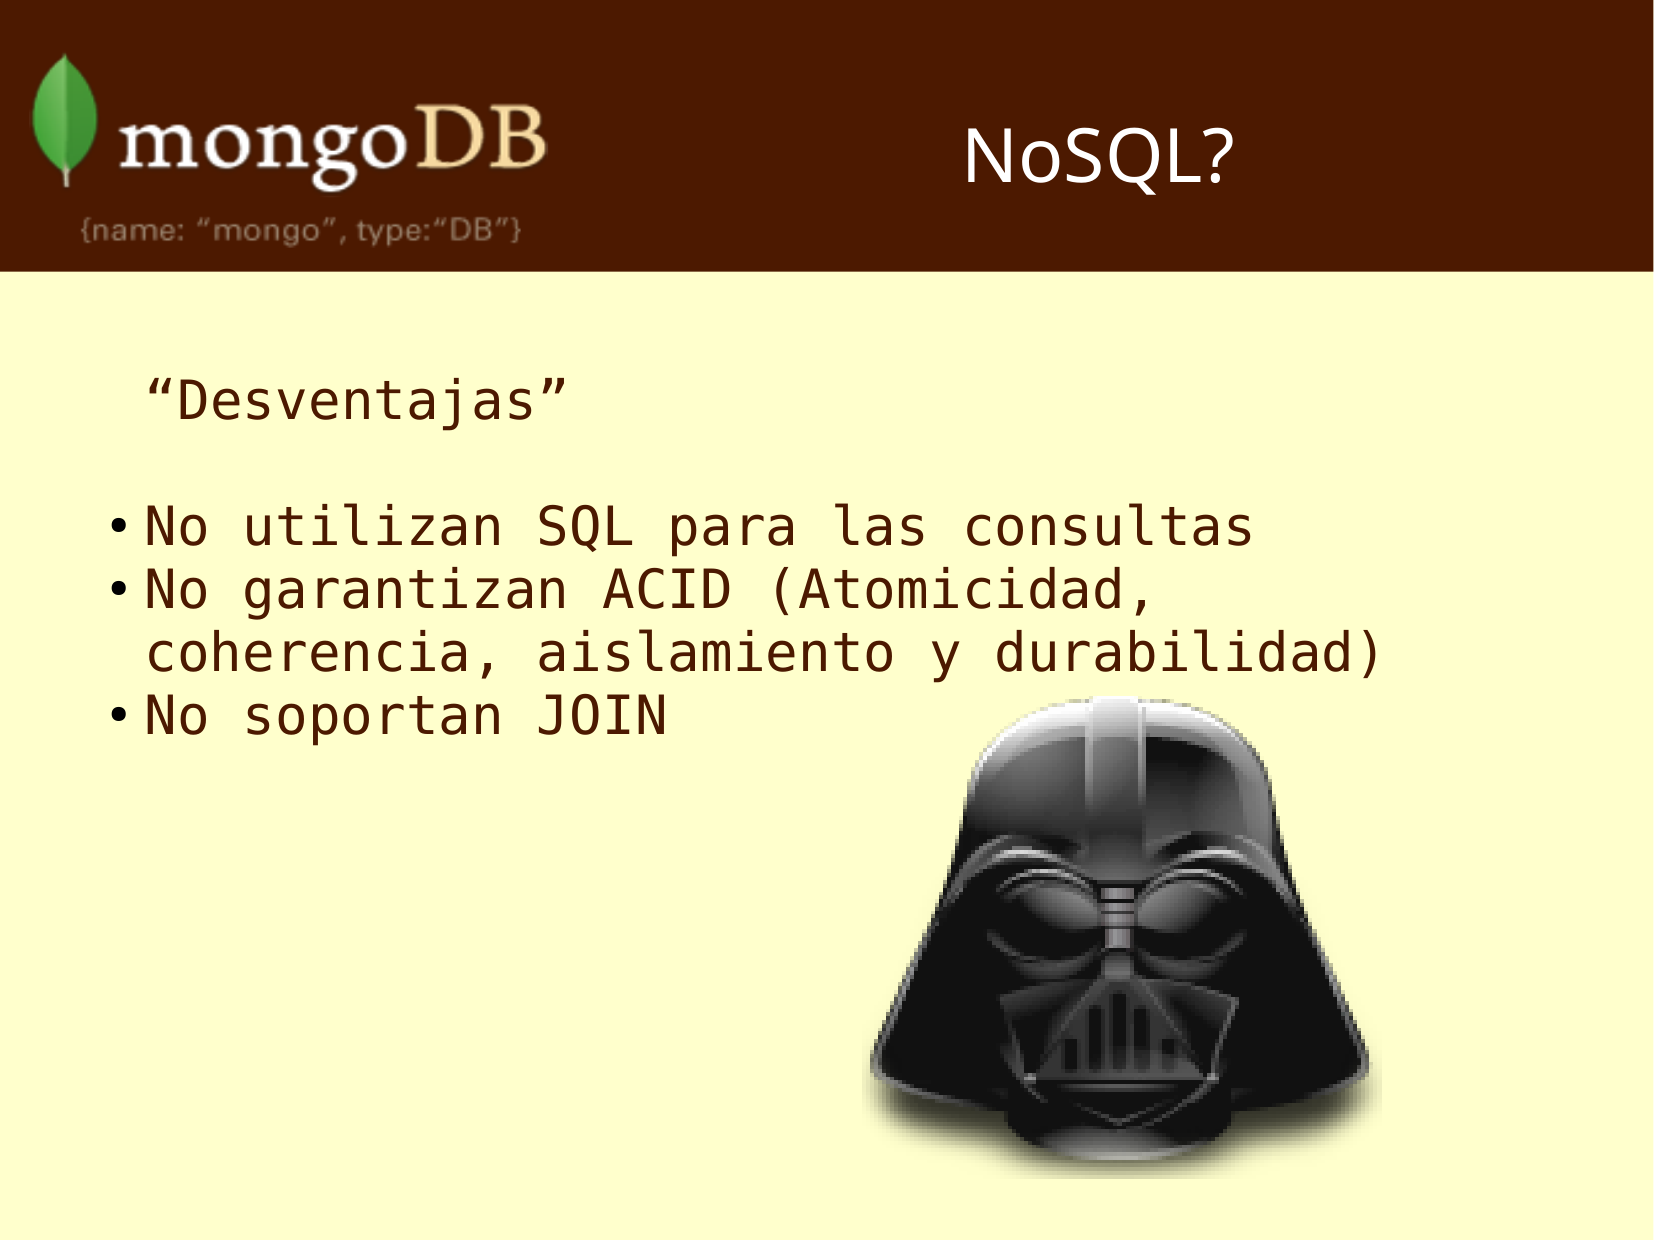

# NoSQL?
“Desventajas”
No utilizan SQL para las consultas
No garantizan ACID (Atomicidad, coherencia, aislamiento y durabilidad)
No soportan JOIN